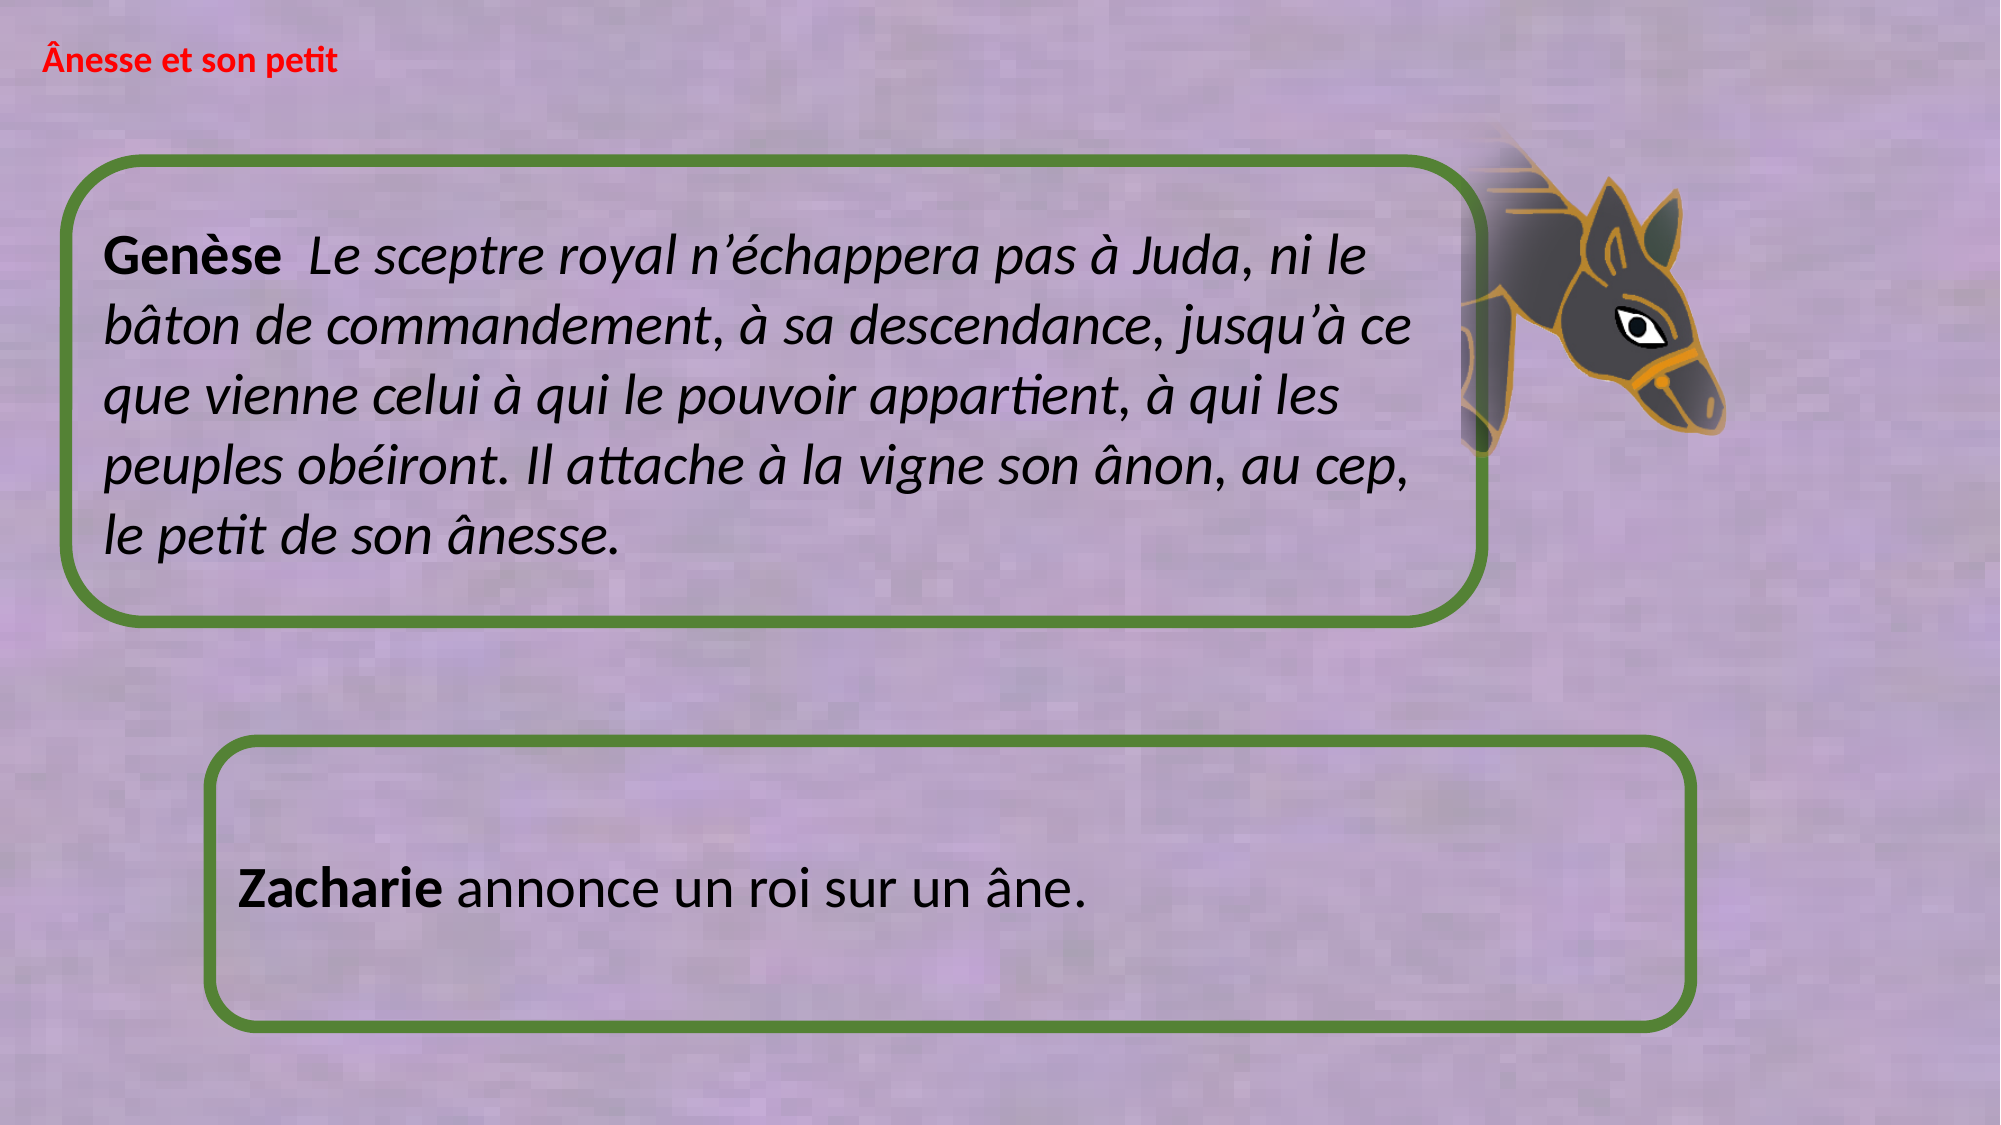

Ânesse et son petit
Genèse Le sceptre royal n’échappera pas à Juda, ni le bâton de commandement, à sa descendance, jusqu’à ce que vienne celui à qui le pouvoir appartient, à qui les peuples obéiront. Il attache à la vigne son ânon, au cep, le petit de son ânesse.
Zacharie annonce un roi sur un âne.